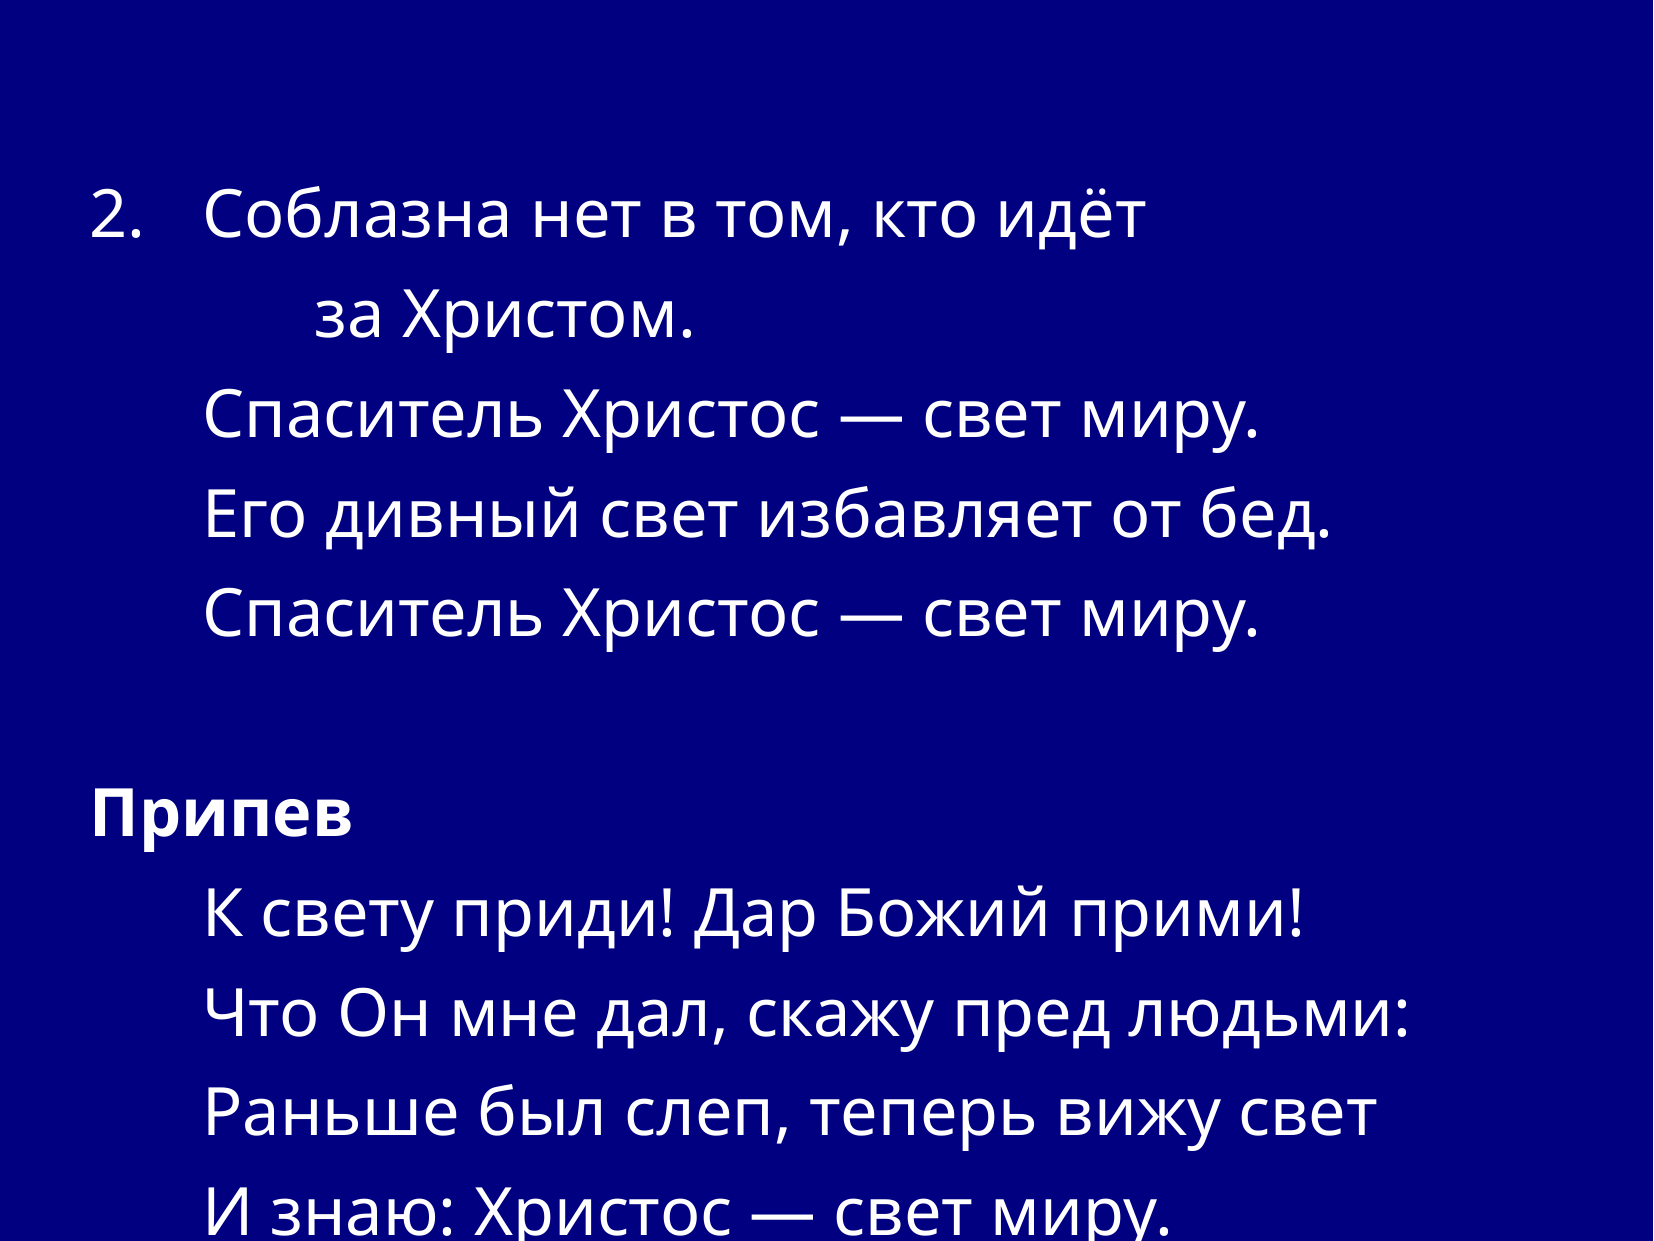

2.	Соблазна нет в том, кто идёт
		за Христом.
	Спаситель Христос — свет миру.
	Его дивный свет избавляет от бед.
	Спаситель Христос — свет миру.
Припев
	К свету приди! Дар Божий прими!
	Что Он мне дал, скажу пред людьми:
	Раньше был слеп, теперь вижу свет
	И знаю: Христос — свет миру.